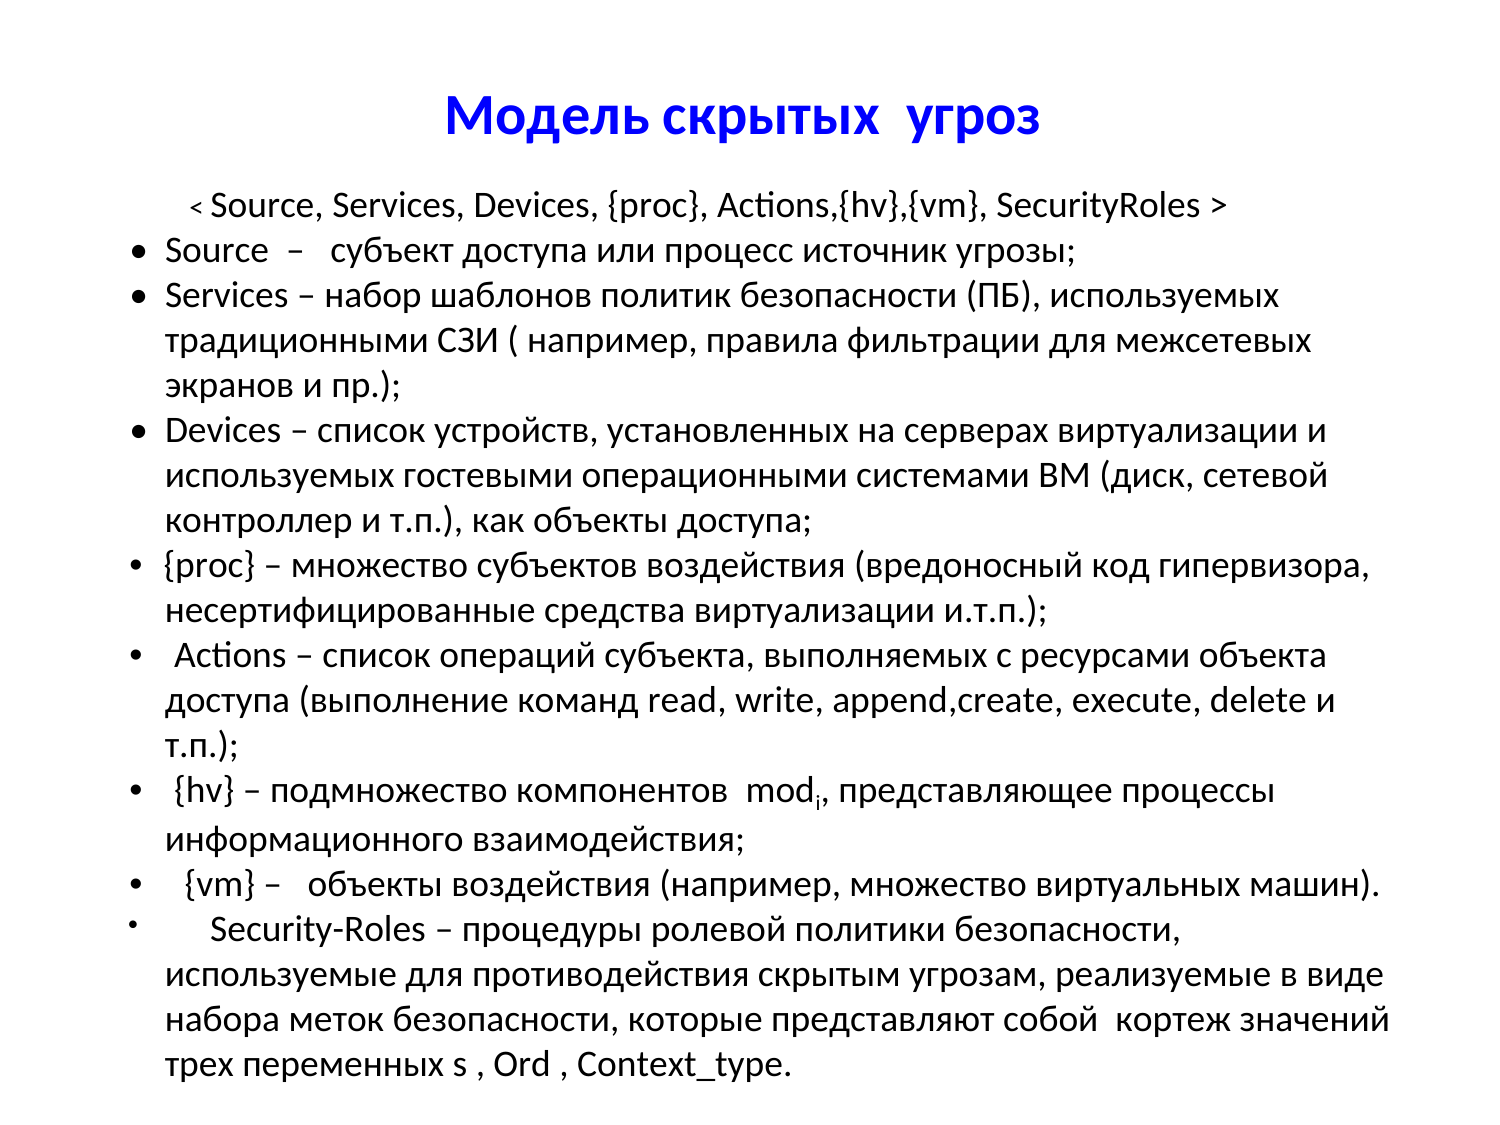

Модель скрытых угроз
 < Source, Services, Devices, {proc}, Actions,{hv},{vm}, SecurityRoles >
• Source – субъект доступа или процесс источник угрозы;
• Services – набор шаблонов политик безопасности (ПБ), используемых традиционными СЗИ ( например, правила фильтрации для межсетевых экранов и пр.);
• Devices – список устройств, установленных на серверах виртуализации и используемых гостевыми операционными системами ВМ (диск, сетевой контроллер и т.п.), как объекты доступа;
• {proc} – множество субъектов воздействия (вредоносный код гипервизора, несертифицированные средства виртуализации и.т.п.);
• Actions – список операций субъекта, выполняемых с ресурсами объекта доступа (выполнение команд read, write, append,create, execute, delete и т.п.);
• {hv} – подмножество компонентов modi, представляющее процессы информационного взаимодействия;
• {vm} – объекты воздействия (например, множество виртуальных машин).
 Security-Roles – процедуры ролевой политики безопасности, используемые для противодействия скрытым угрозам, реализуемые в виде набора меток безопасности, которые представляют собой кортеж значений трех переменных s , Ord , Context_type.